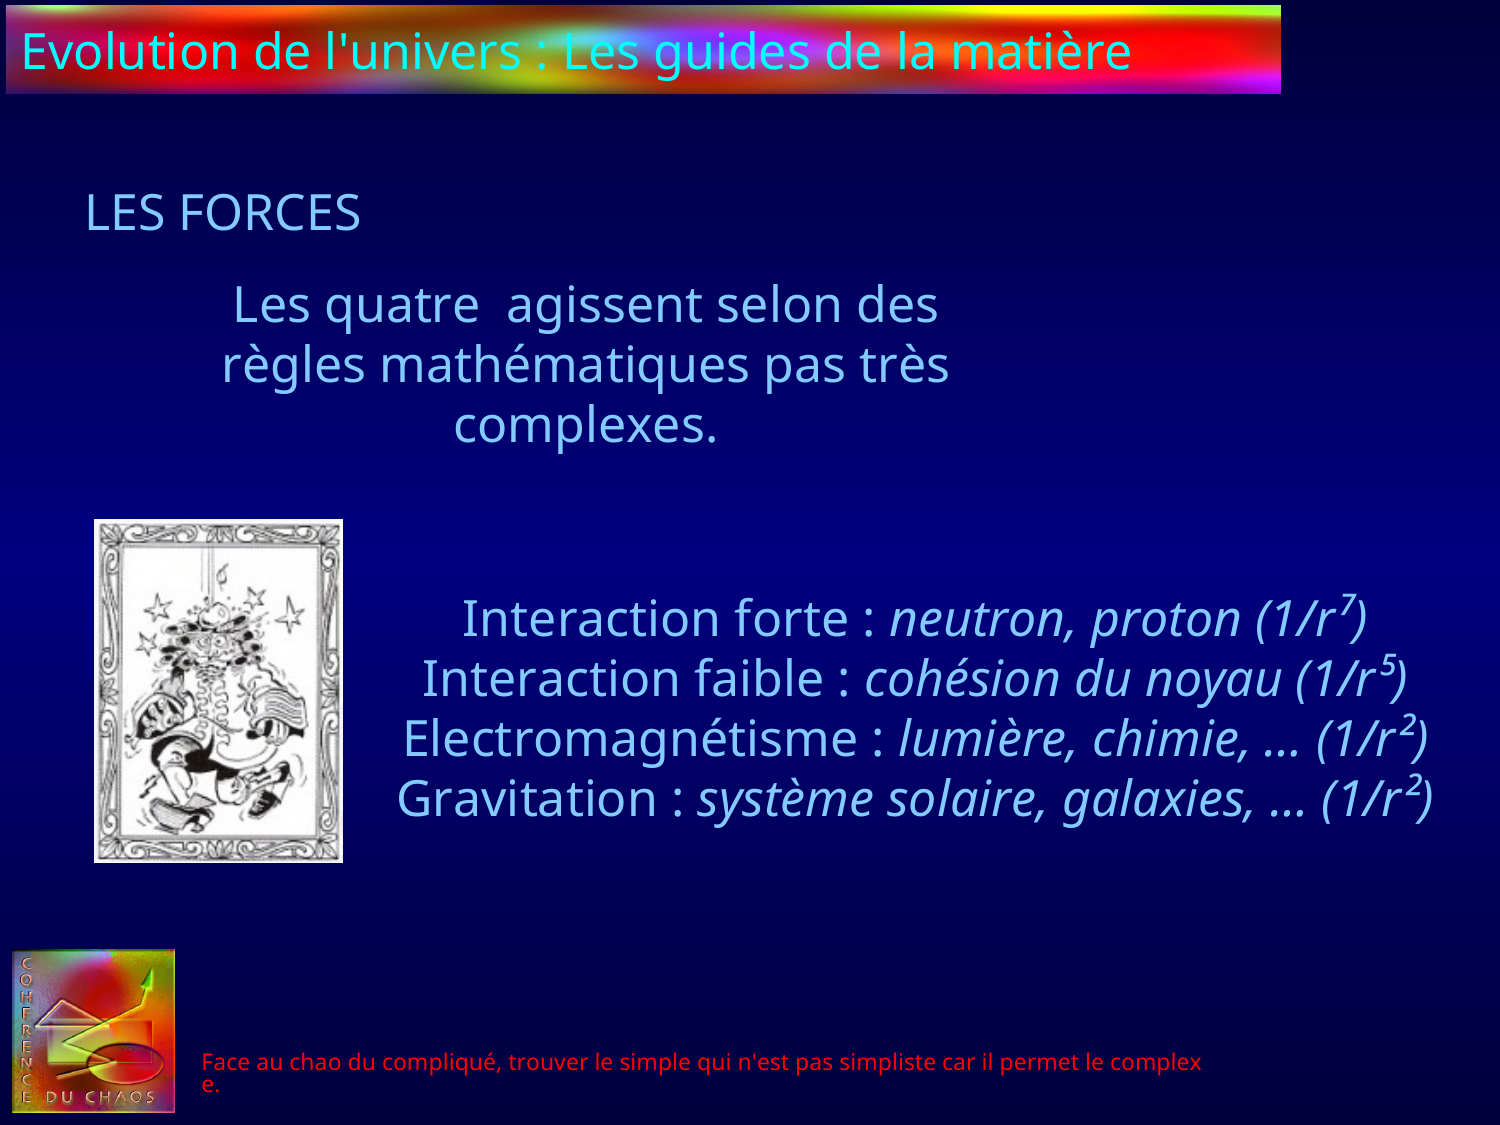

# Evolution de l'univers : Les guides de la matière
LES FORCES
Les quatre agissent selon des règles mathématiques pas très complexes.
Interaction forte : neutron, proton (1/r⁷)
Interaction faible : cohésion du noyau (1/r⁵)
Electromagnétisme : lumière, chimie, … (1/r²)
Gravitation : système solaire, galaxies, … (1/r²)
Face au chao du compliqué, trouver le simple qui n'est pas simpliste car il permet le complexe.